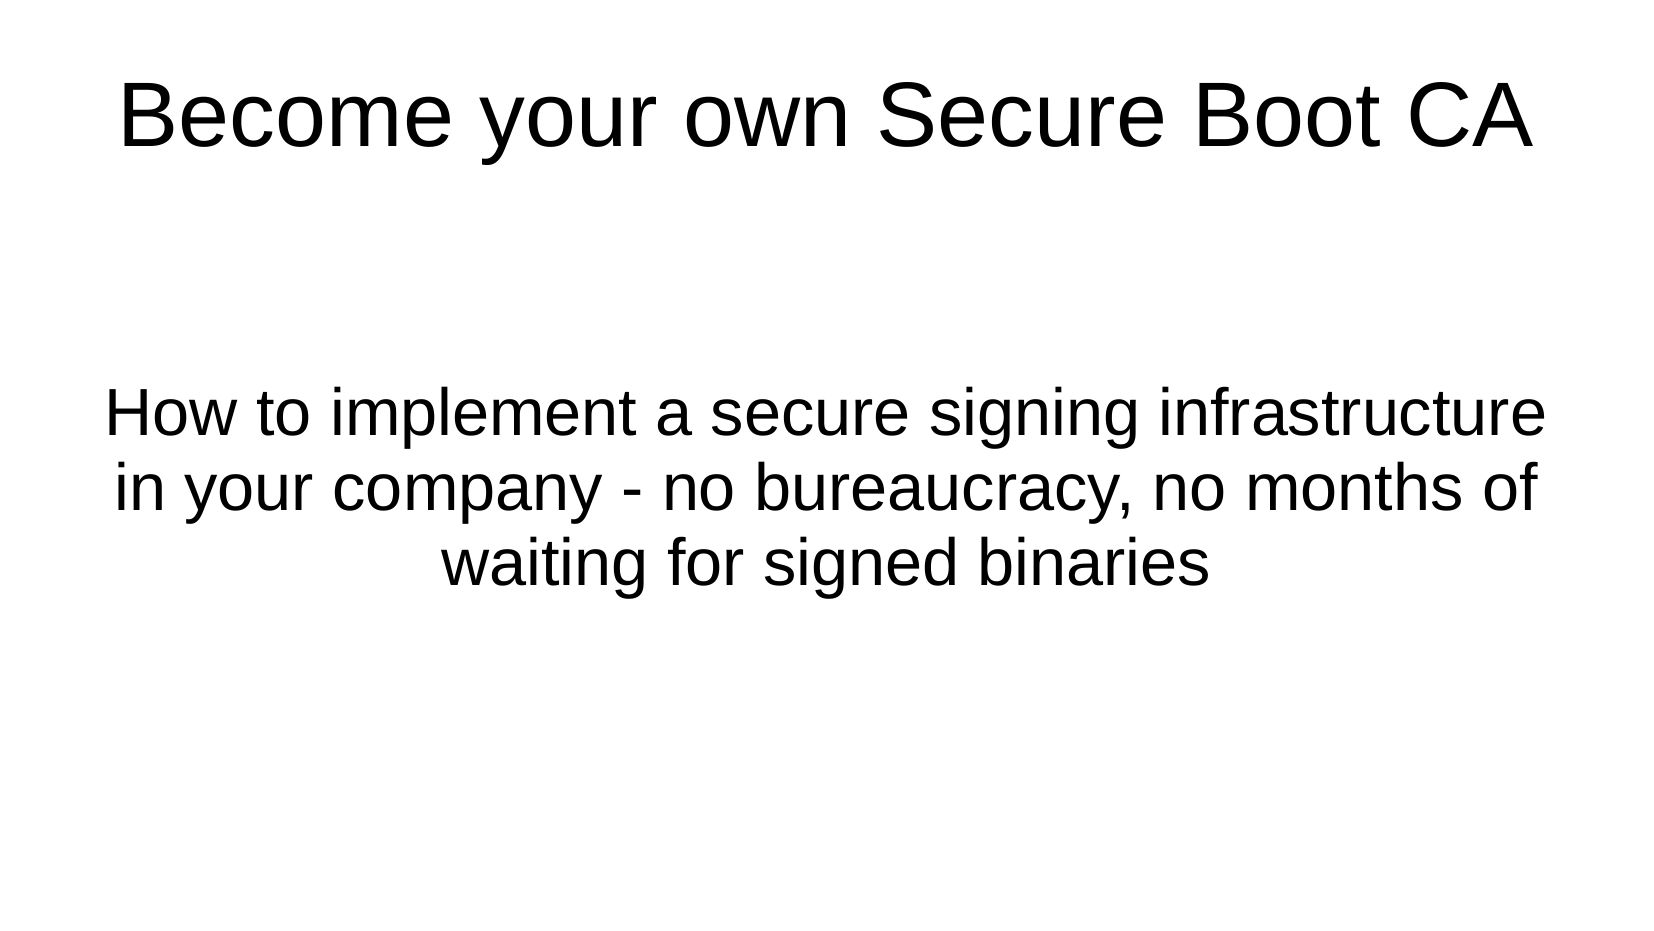

# Become your own Secure Boot CA
How to implement a secure signing infrastructure in your company - no bureaucracy, no months of waiting for signed binaries